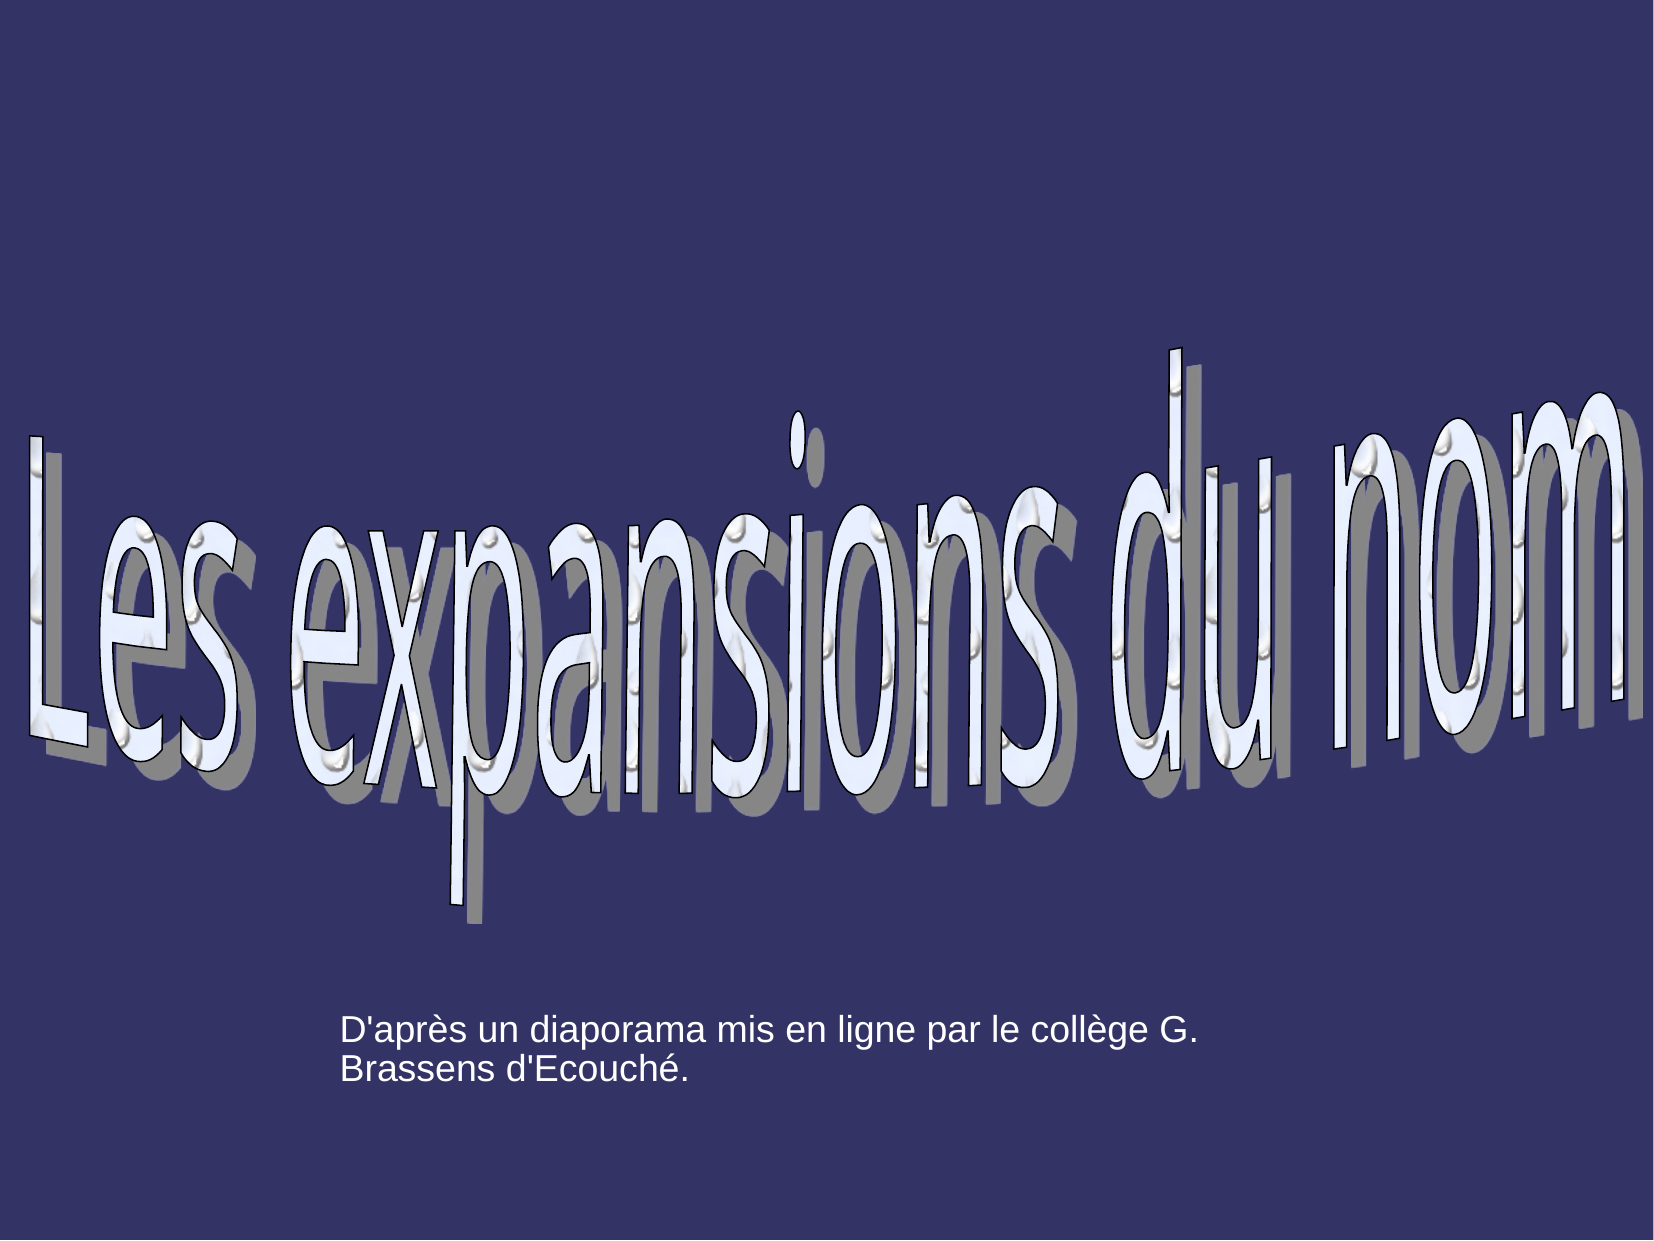

Les expansions du nom
D'après un diaporama mis en ligne par le collège G. Brassens d'Ecouché.